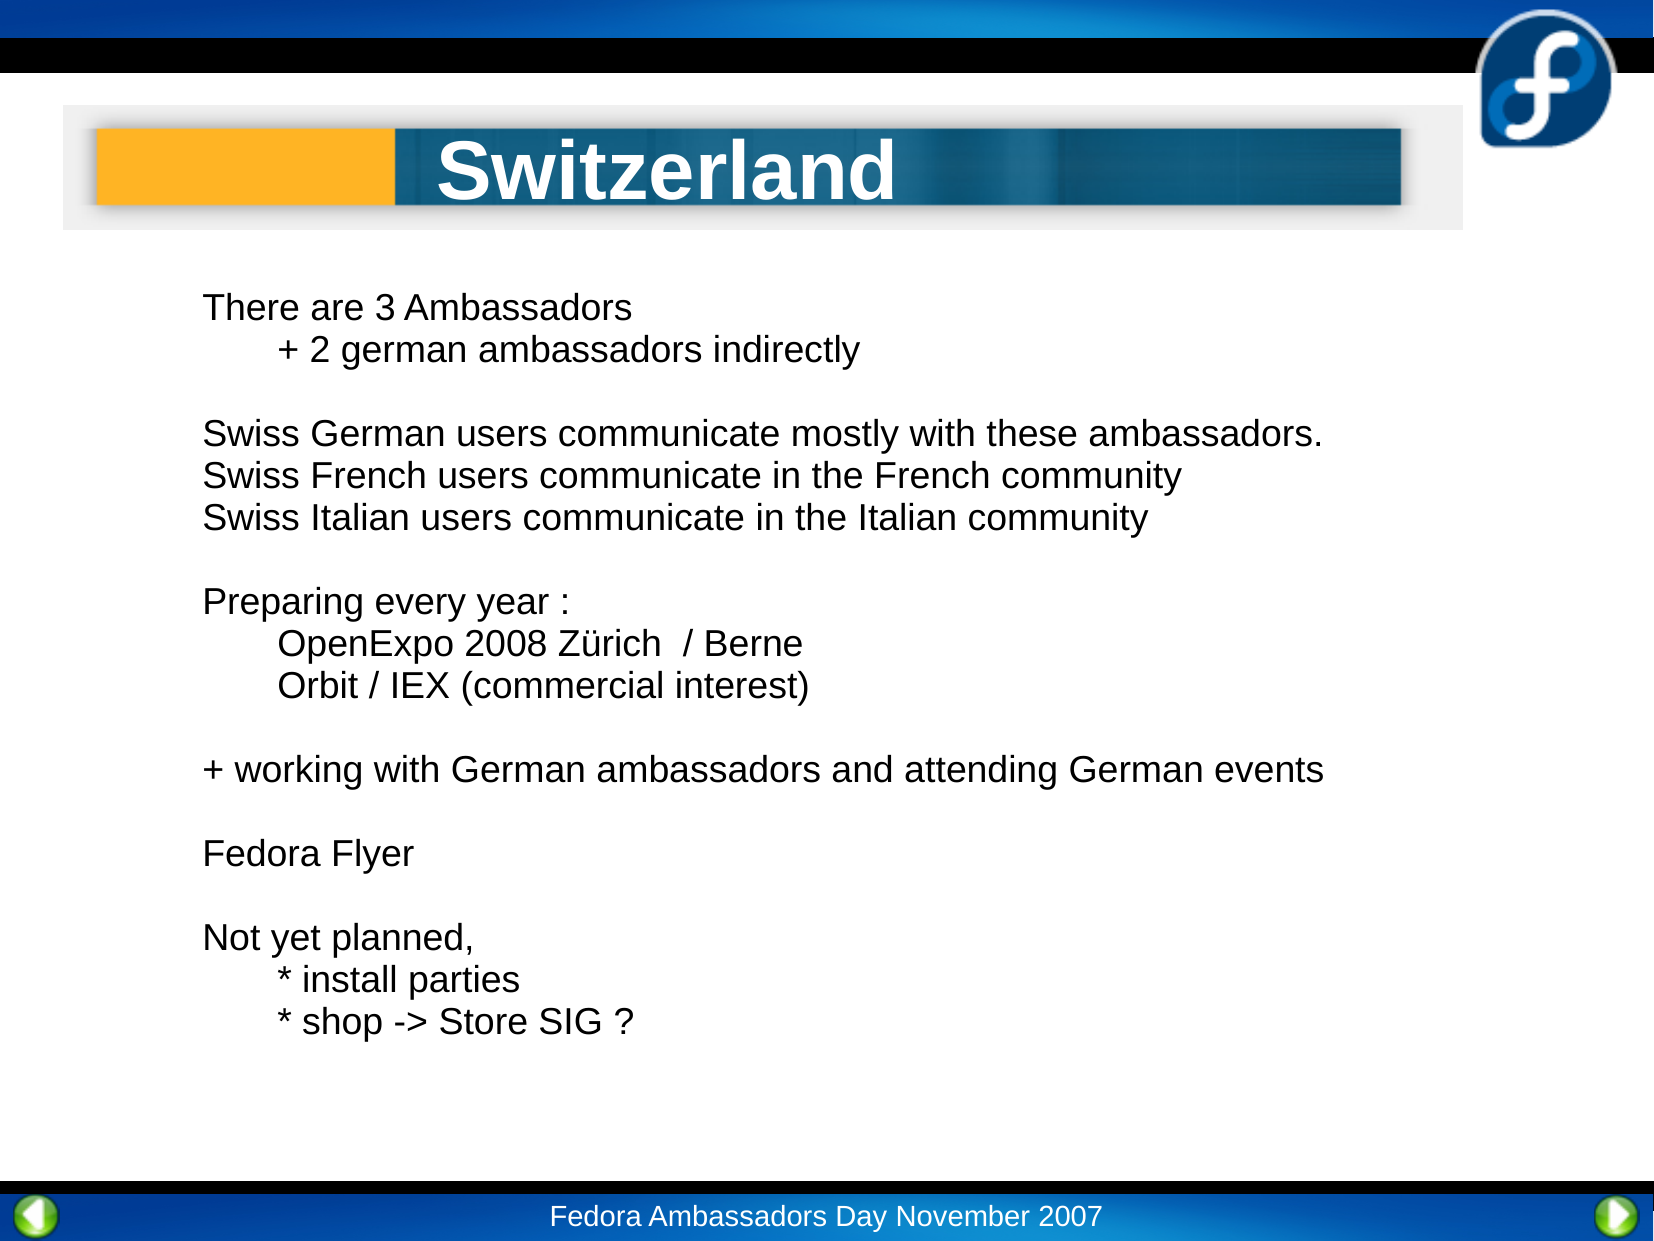

Switzerland
There are 3 Ambassadors
	+ 2 german ambassadors indirectly
Swiss German users communicate mostly with these ambassadors.
Swiss French users communicate in the French community
Swiss Italian users communicate in the Italian community
Preparing every year :
	OpenExpo 2008 Zürich / Berne
	Orbit / IEX (commercial interest)
+ working with German ambassadors and attending German events
Fedora Flyer
Not yet planned,
	* install parties
	* shop -> Store SIG ?